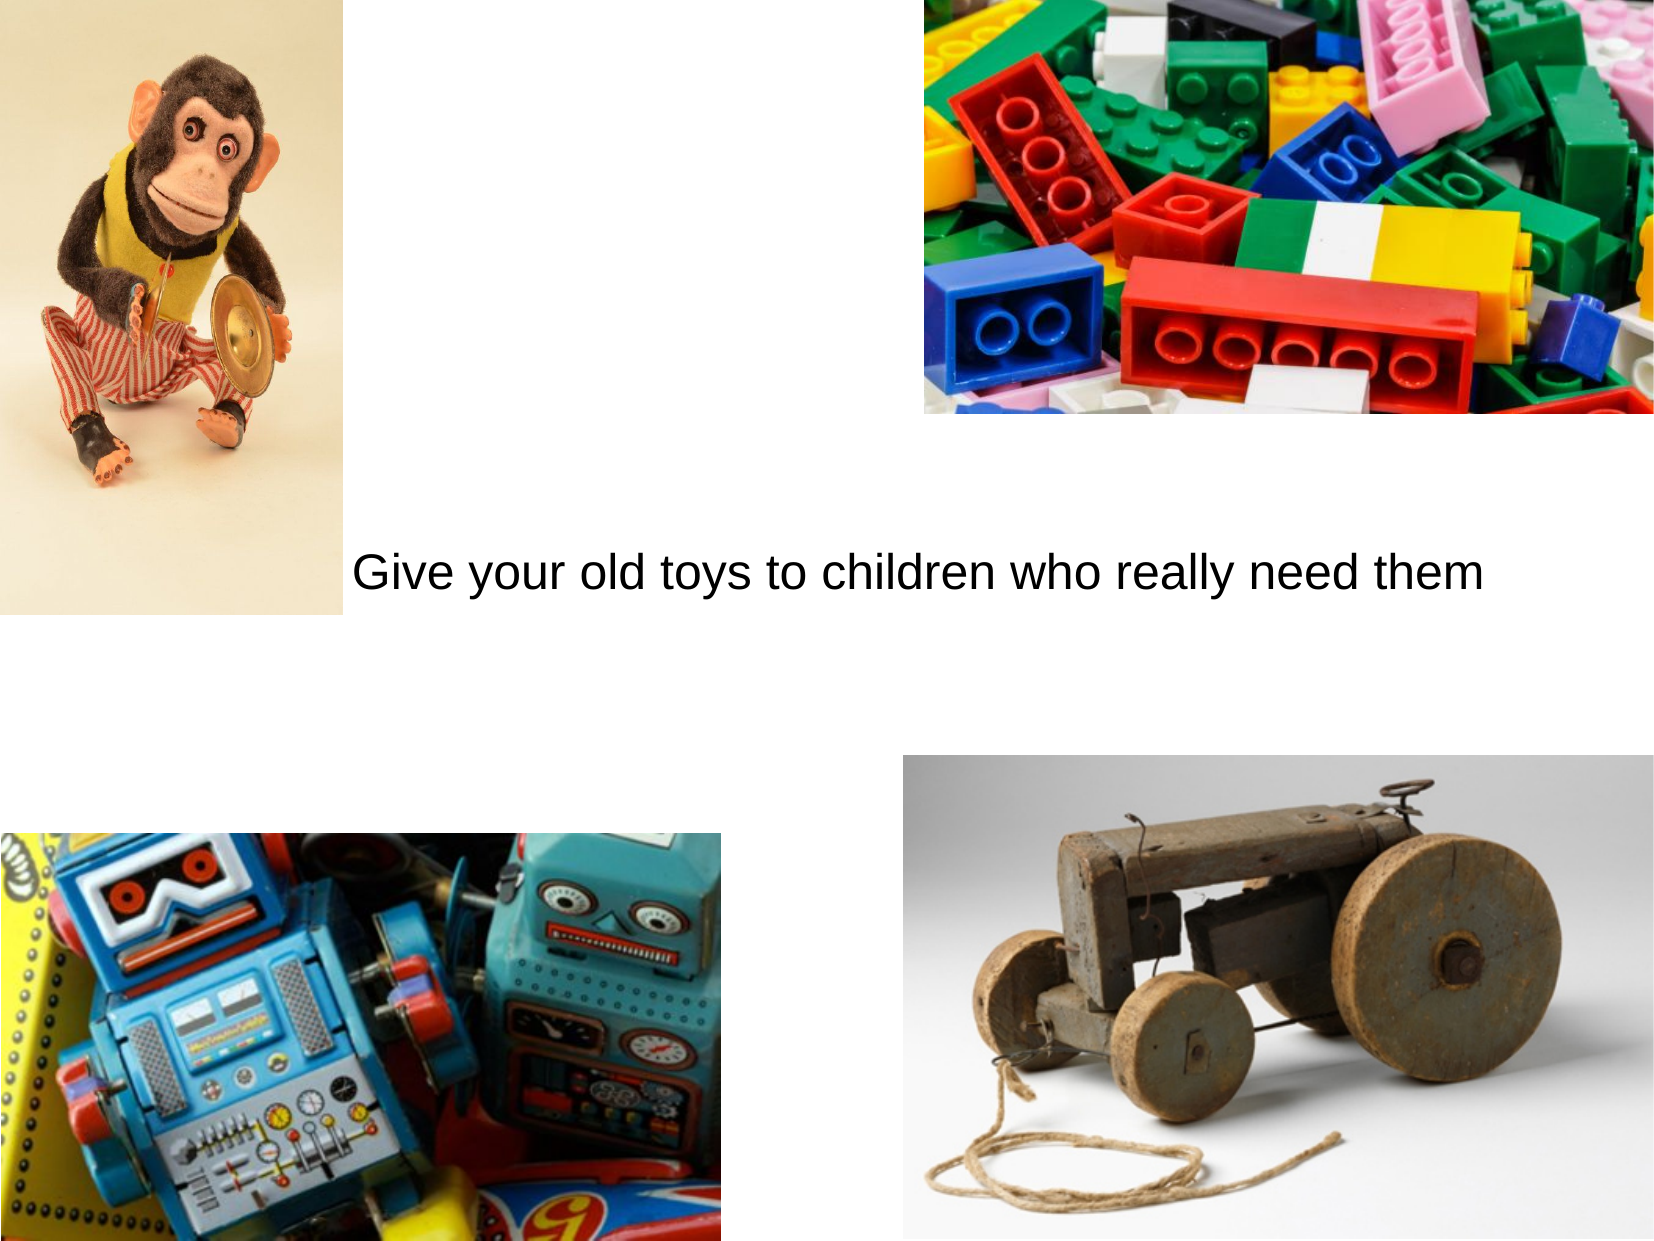

Give your old toys to children who really need them